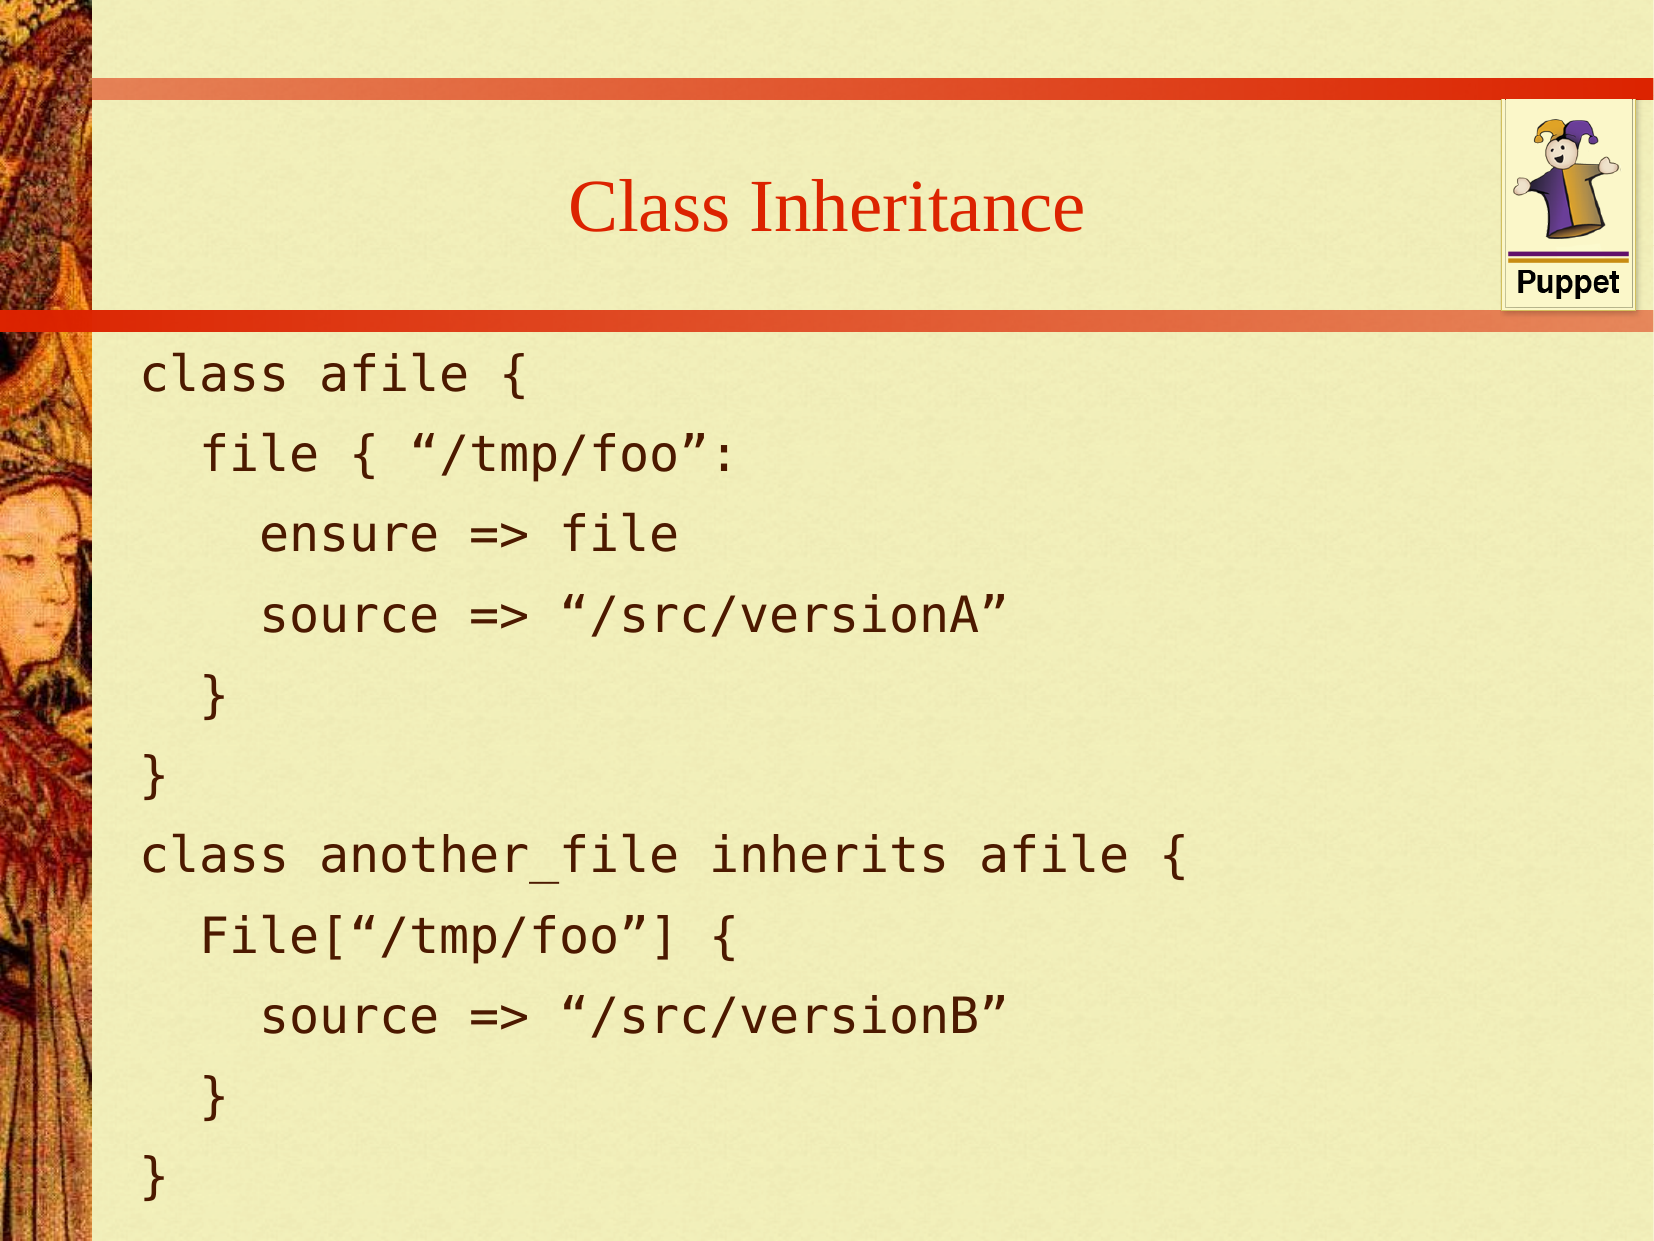

# Class Inheritance
class afile {
 file { “/tmp/foo”:
 ensure => file
 source => “/src/versionA”
 }
}
class another_file inherits afile {
 File[“/tmp/foo”] {
 source => “/src/versionB”
 }
}